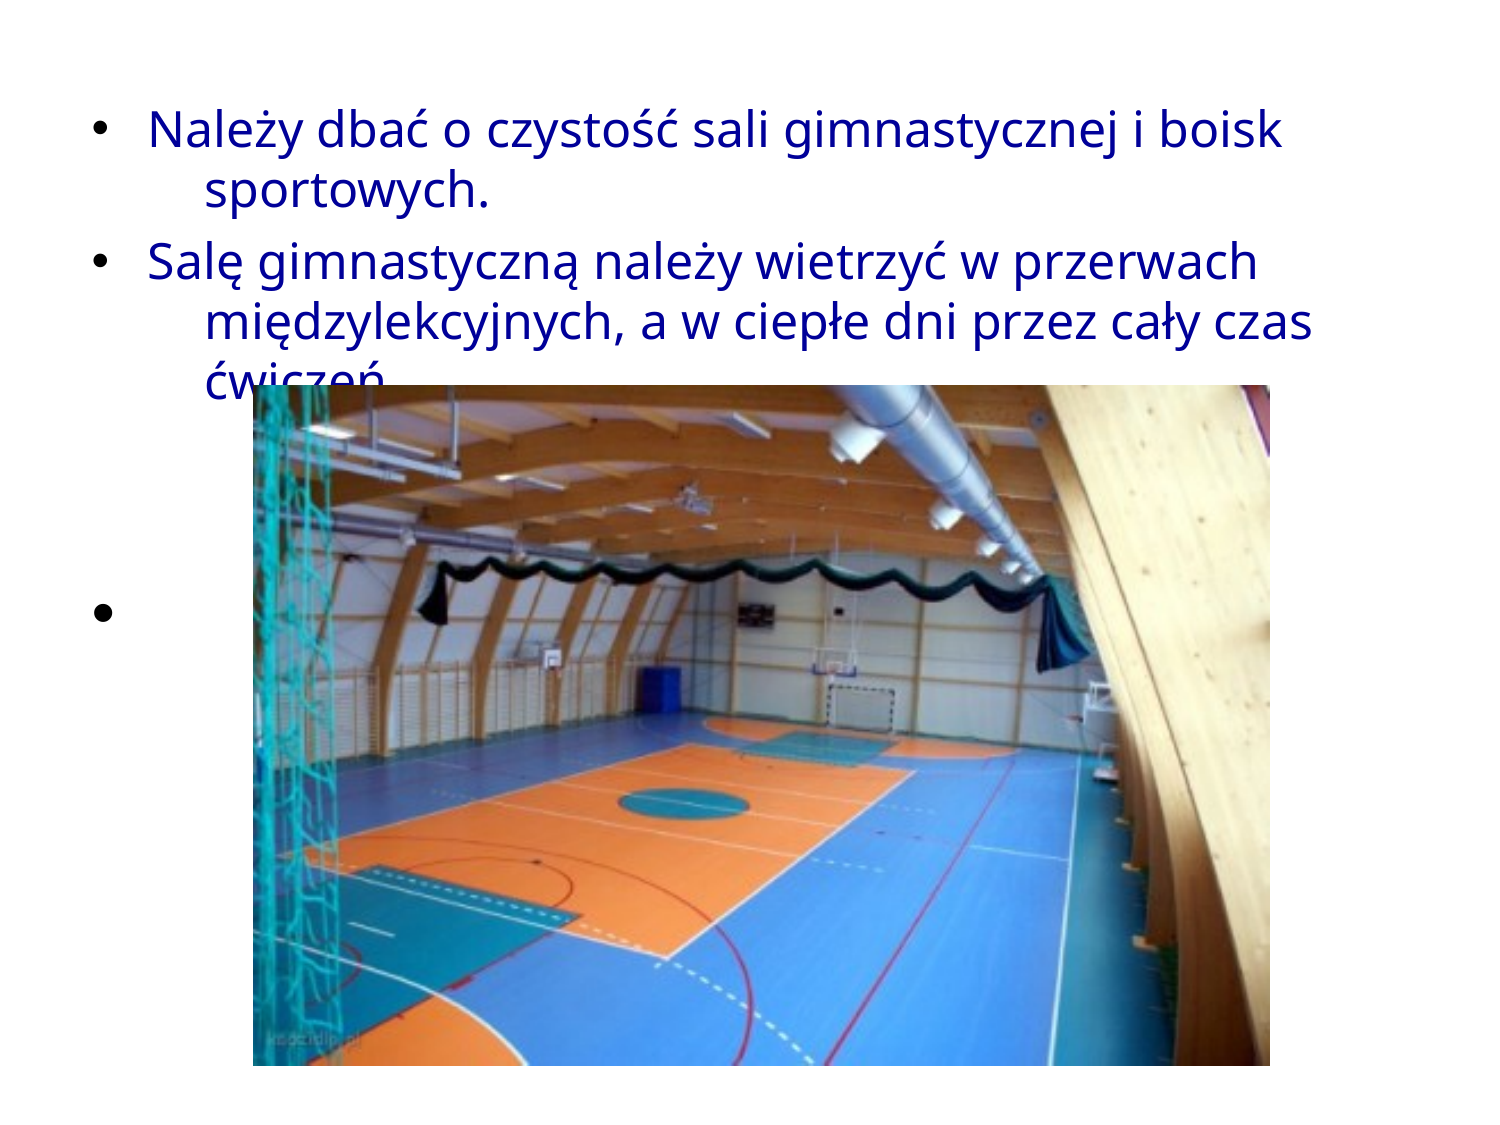

#
Należy dbać o czystość sali gimnastycznej i boisk sportowych.
Salę gimnastyczną należy wietrzyć w przerwach międzylekcyjnych, a w ciepłe dni przez cały czas ćwiczeń.